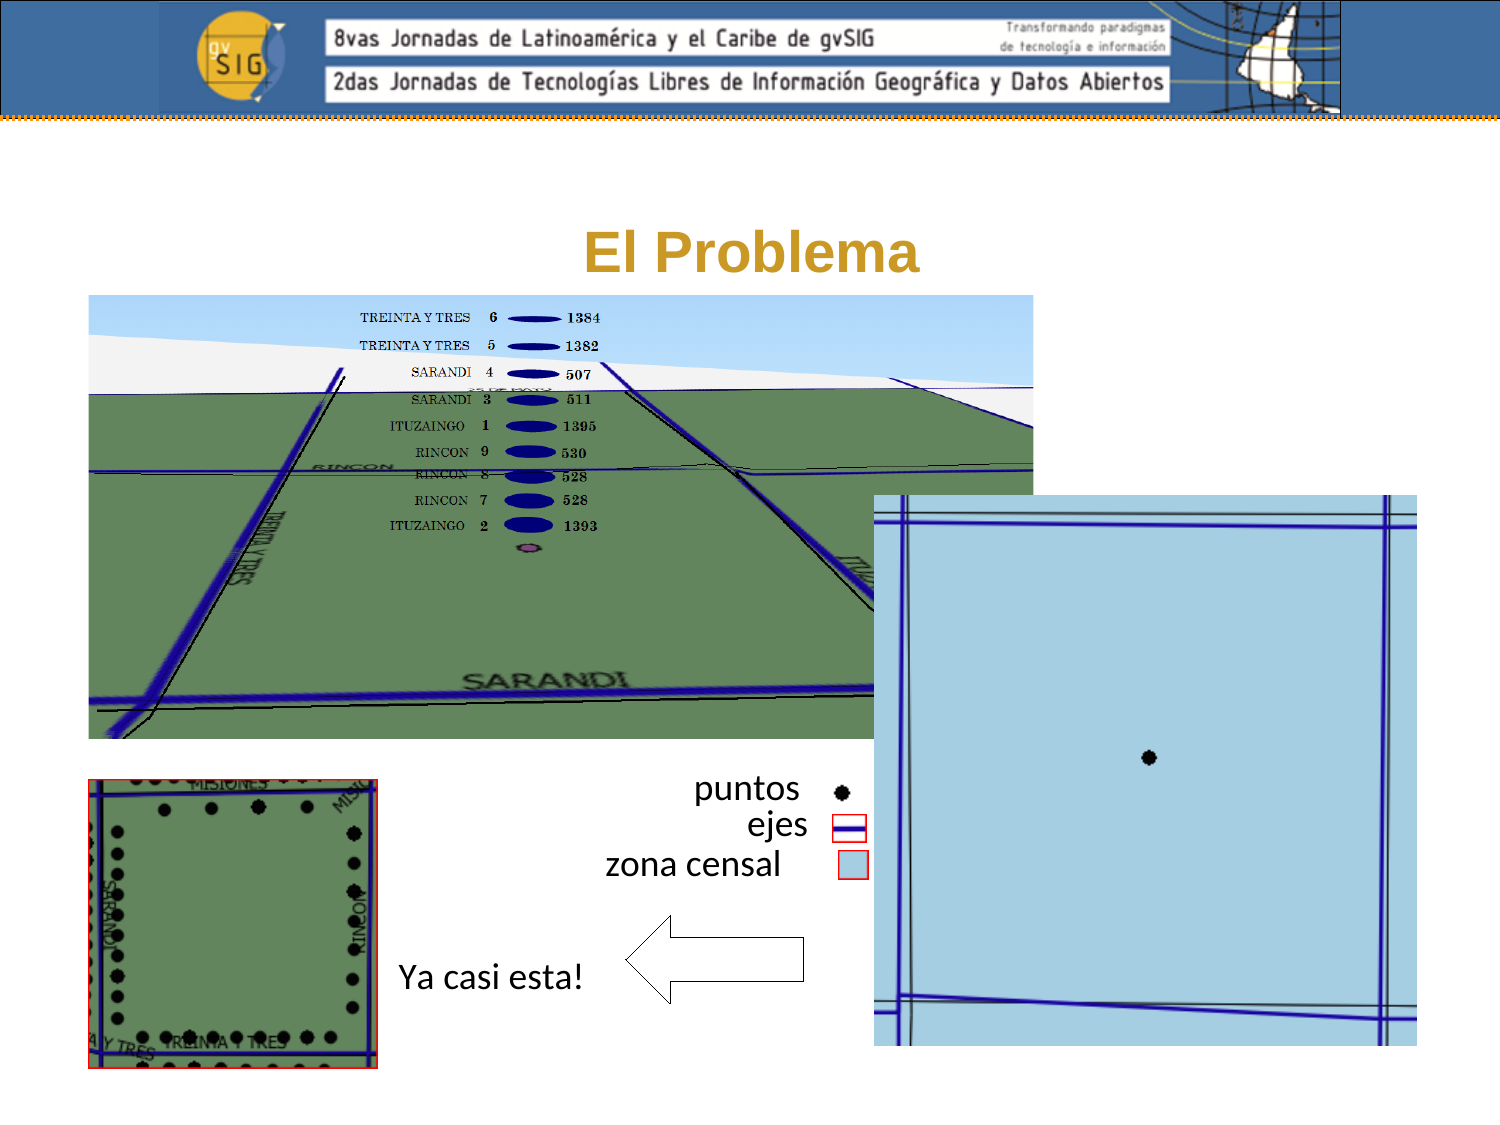

# El Problema
puntos
ejes
zona censal
Ya casi esta!